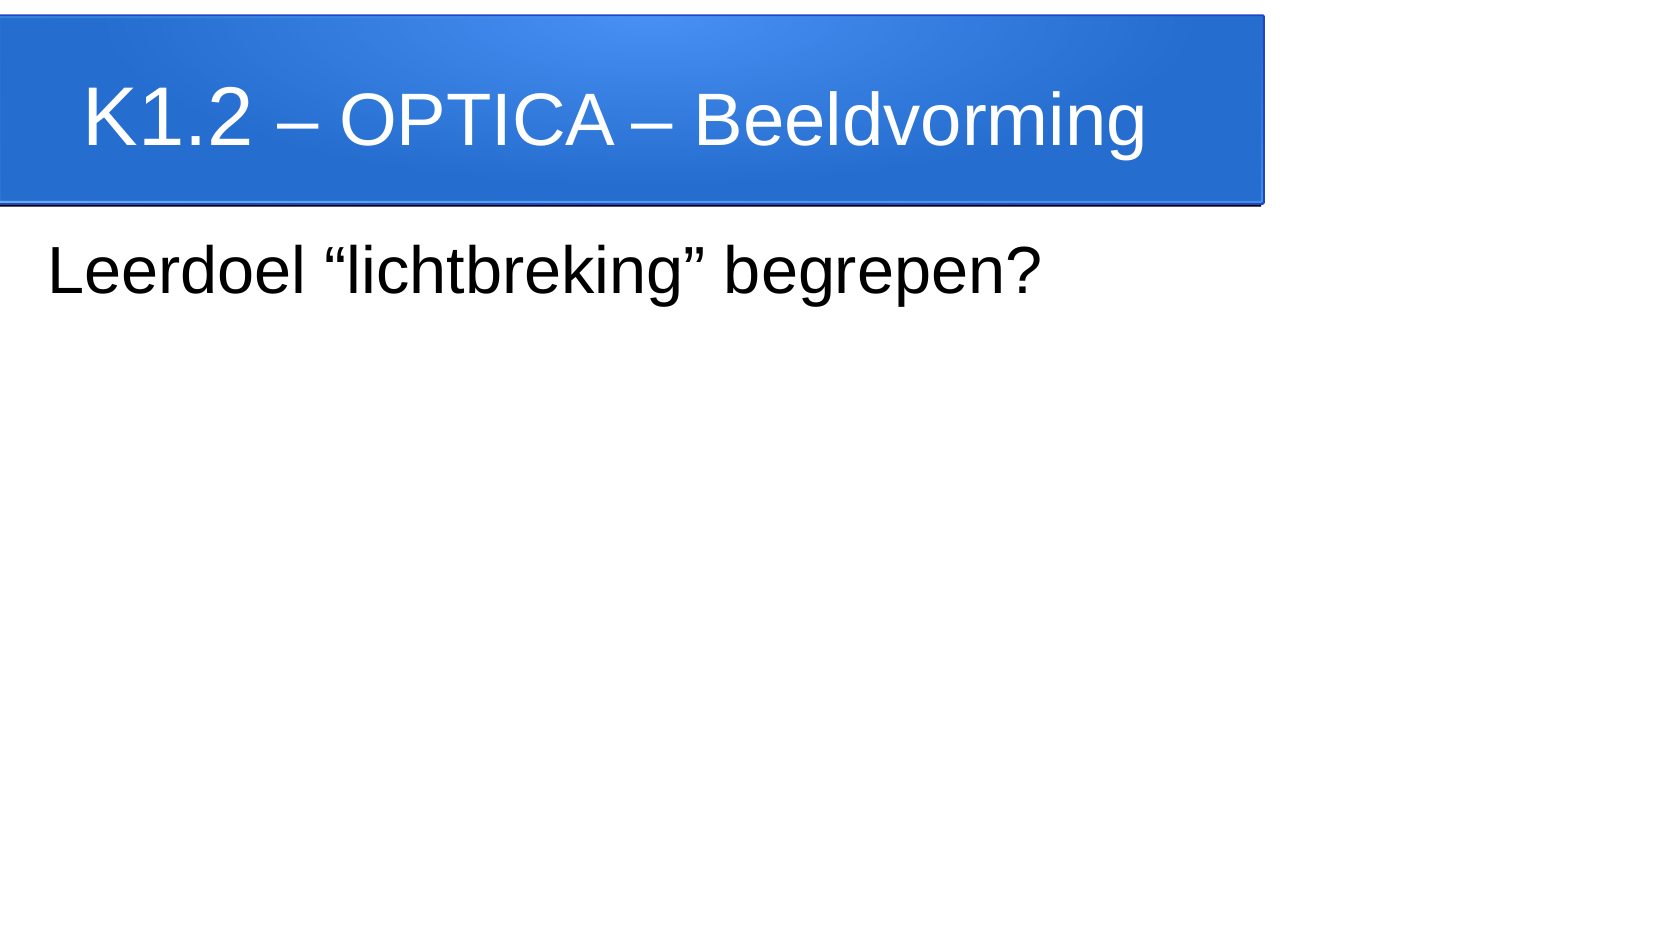

# K1.2 – OPTICA – Beeldvorming
Leerdoel “lichtbreking” begrepen?